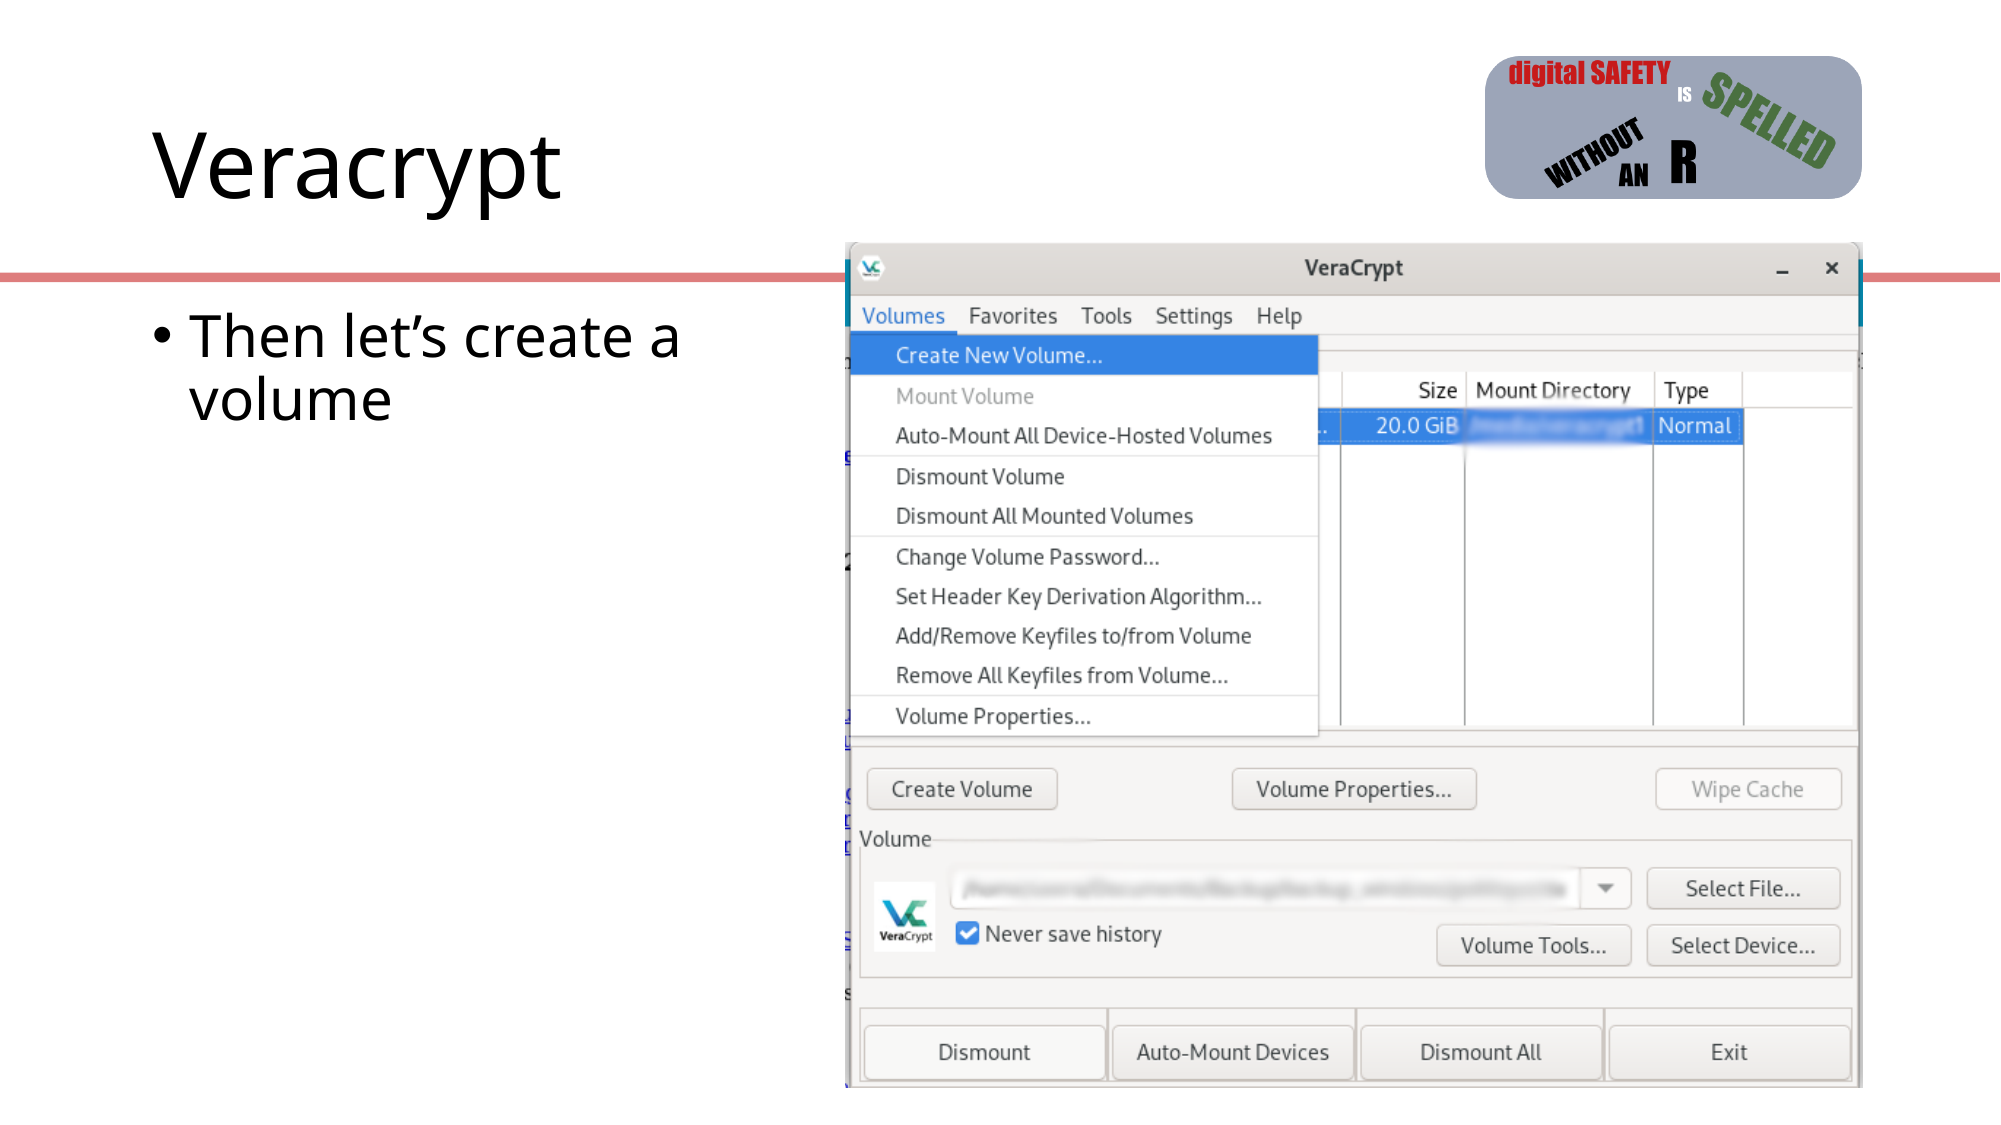

# Veracrypt
Then let’s create a volume